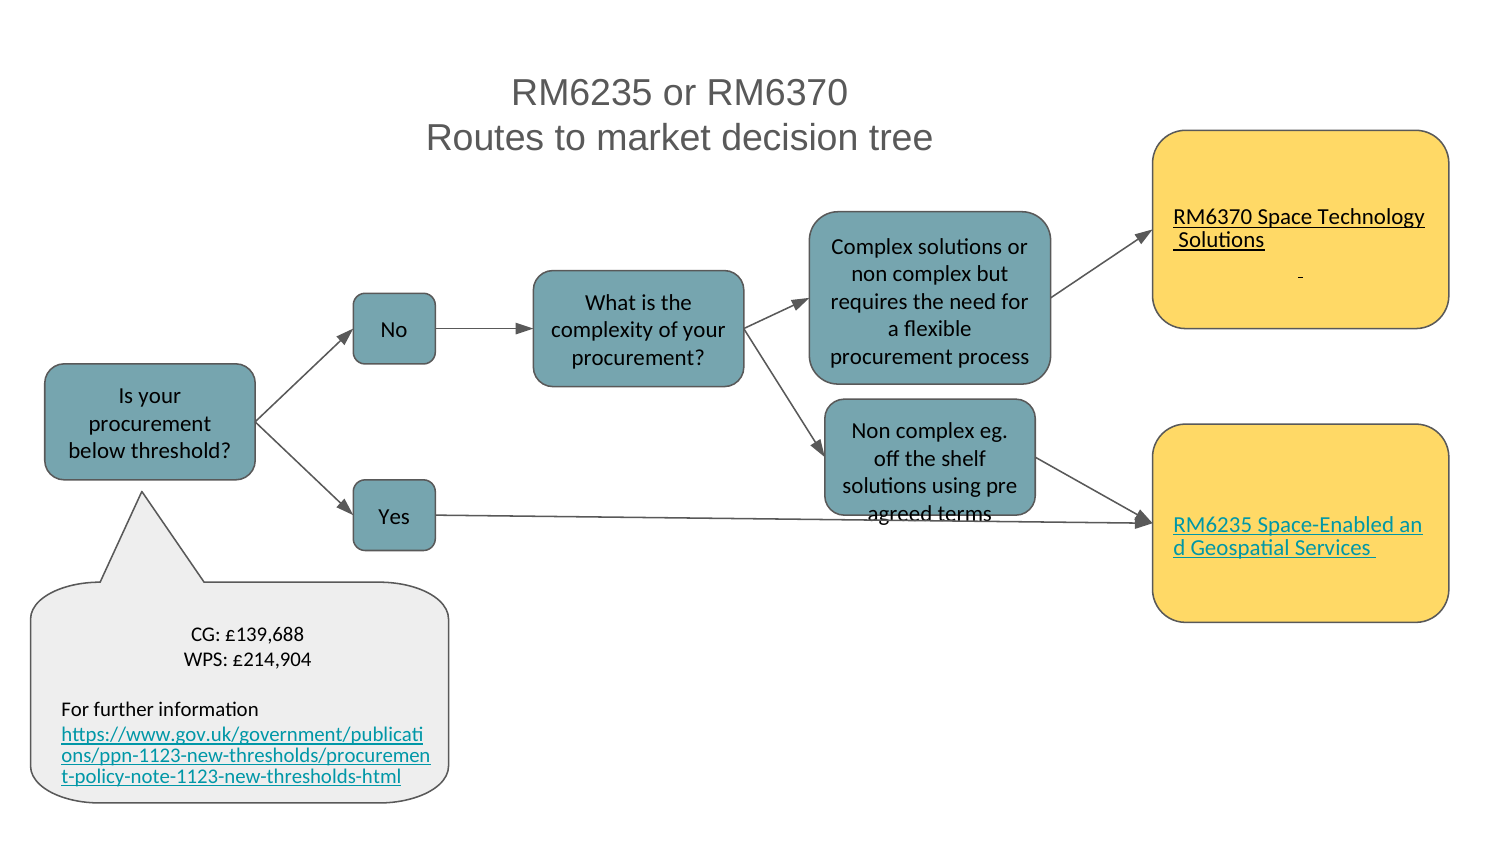

RM6235 or RM6370
Routes to market decision tree
RM6370 Space Technology Solutions
Complex solutions or non complex but requires the need for a flexible procurement process
What is the complexity of your procurement?
No
Is your procurement below threshold?
Non complex eg. off the shelf solutions using pre agreed terms
RM6235 Space-Enabled and Geospatial Services
Yes
CG: £139,688
WPS: £214,904
For further information
https://www.gov.uk/government/publications/ppn-1123-new-thresholds/procurement-policy-note-1123-new-thresholds-html